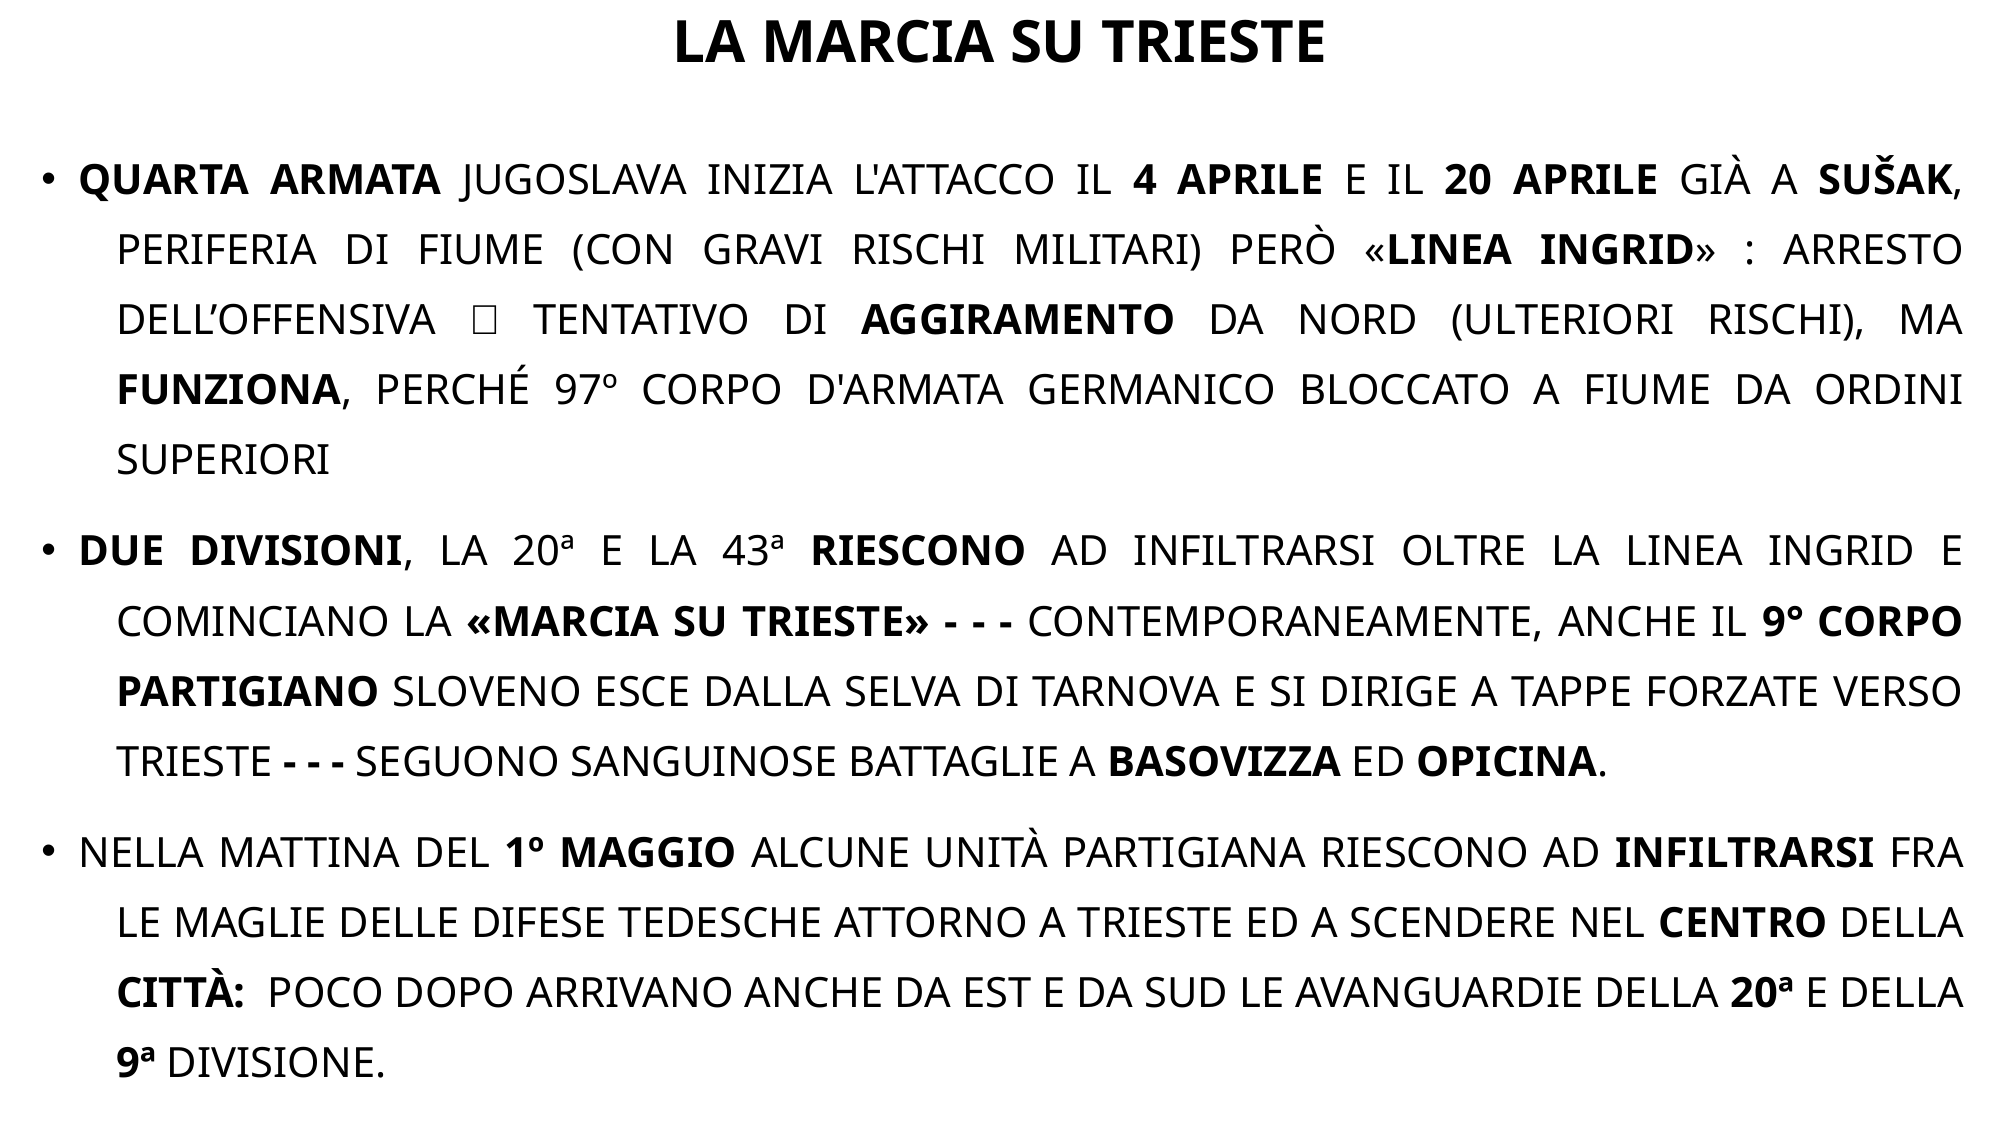

# LA MARCIA SU TRIESTE
QUARTA ARMATA JUGOSLAVA INIZIA L'ATTACCO IL 4 APRILE E IL 20 APRILE GIÀ A SUŠAK, PERIFERIA DI FIUME (CON GRAVI RISCHI MILITARI) PERÒ «LINEA INGRID» : ARRESTO DELL’OFFENSIVA  TENTATIVO DI AGGIRAMENTO DA NORD (ULTERIORI RISCHI), MA FUNZIONA, PERCHÉ 97º CORPO D'ARMATA GERMANICO BLOCCATO A FIUME DA ORDINI SUPERIORI
DUE DIVISIONI, LA 20ª E LA 43ª RIESCONO AD INFILTRARSI OLTRE LA LINEA INGRID E COMINCIANO LA «MARCIA SU TRIESTE» - - - CONTEMPORANEAMENTE, ANCHE IL 9° CORPO PARTIGIANO SLOVENO ESCE DALLA SELVA DI TARNOVA E SI DIRIGE A TAPPE FORZATE VERSO TRIESTE - - - SEGUONO SANGUINOSE BATTAGLIE A BASOVIZZA ED OPICINA.
NELLA MATTINA DEL 1º MAGGIO ALCUNE UNITÀ PARTIGIANA RIESCONO AD INFILTRARSI FRA LE MAGLIE DELLE DIFESE TEDESCHE ATTORNO A TRIESTE ED A SCENDERE NEL CENTRO DELLA CITTÀ: POCO DOPO ARRIVANO ANCHE DA EST E DA SUD LE AVANGUARDIE DELLA 20ª E DELLA 9ª DIVISIONE.